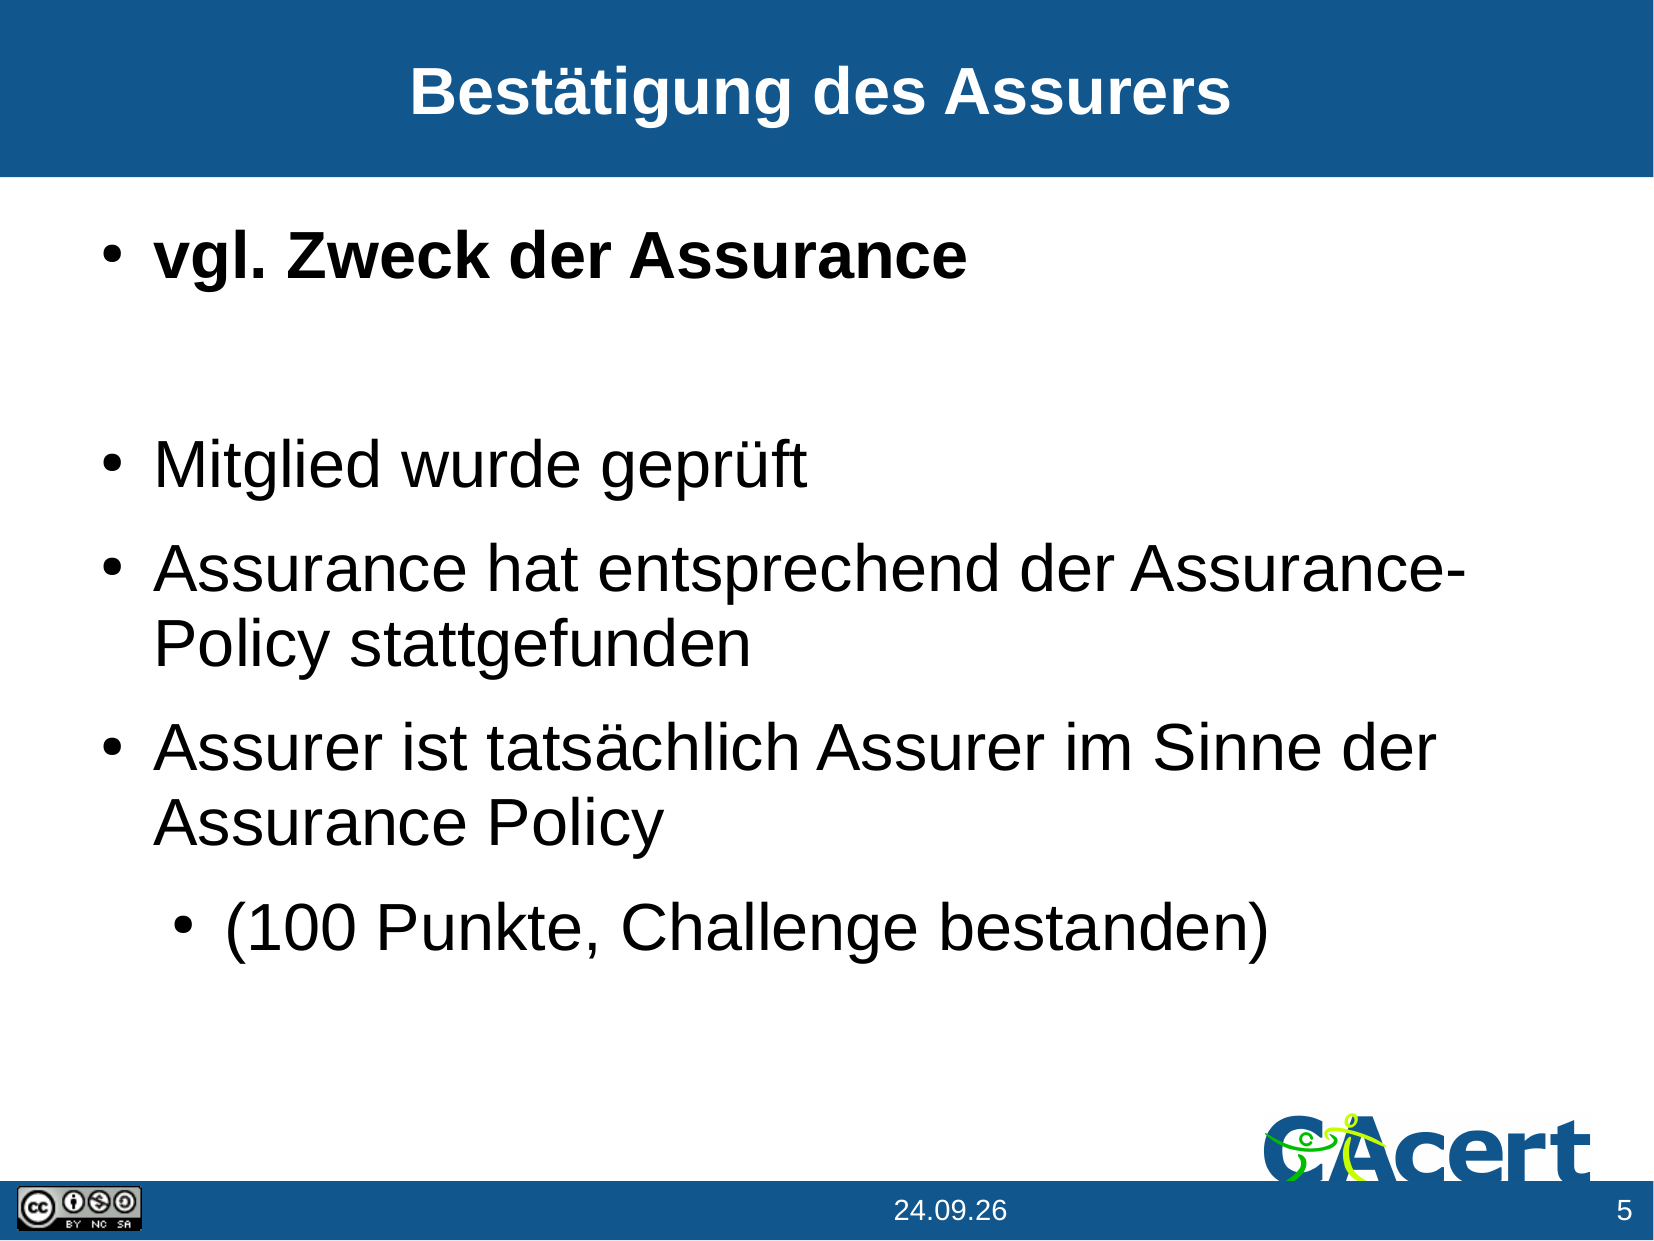

# Bestätigung des Assurers
vgl. Zweck der Assurance
Mitglied wurde geprüft
Assurance hat entsprechend der Assurance-Policy stattgefunden
Assurer ist tatsächlich Assurer im Sinne der Assurance Policy
(100 Punkte, Challenge bestanden)